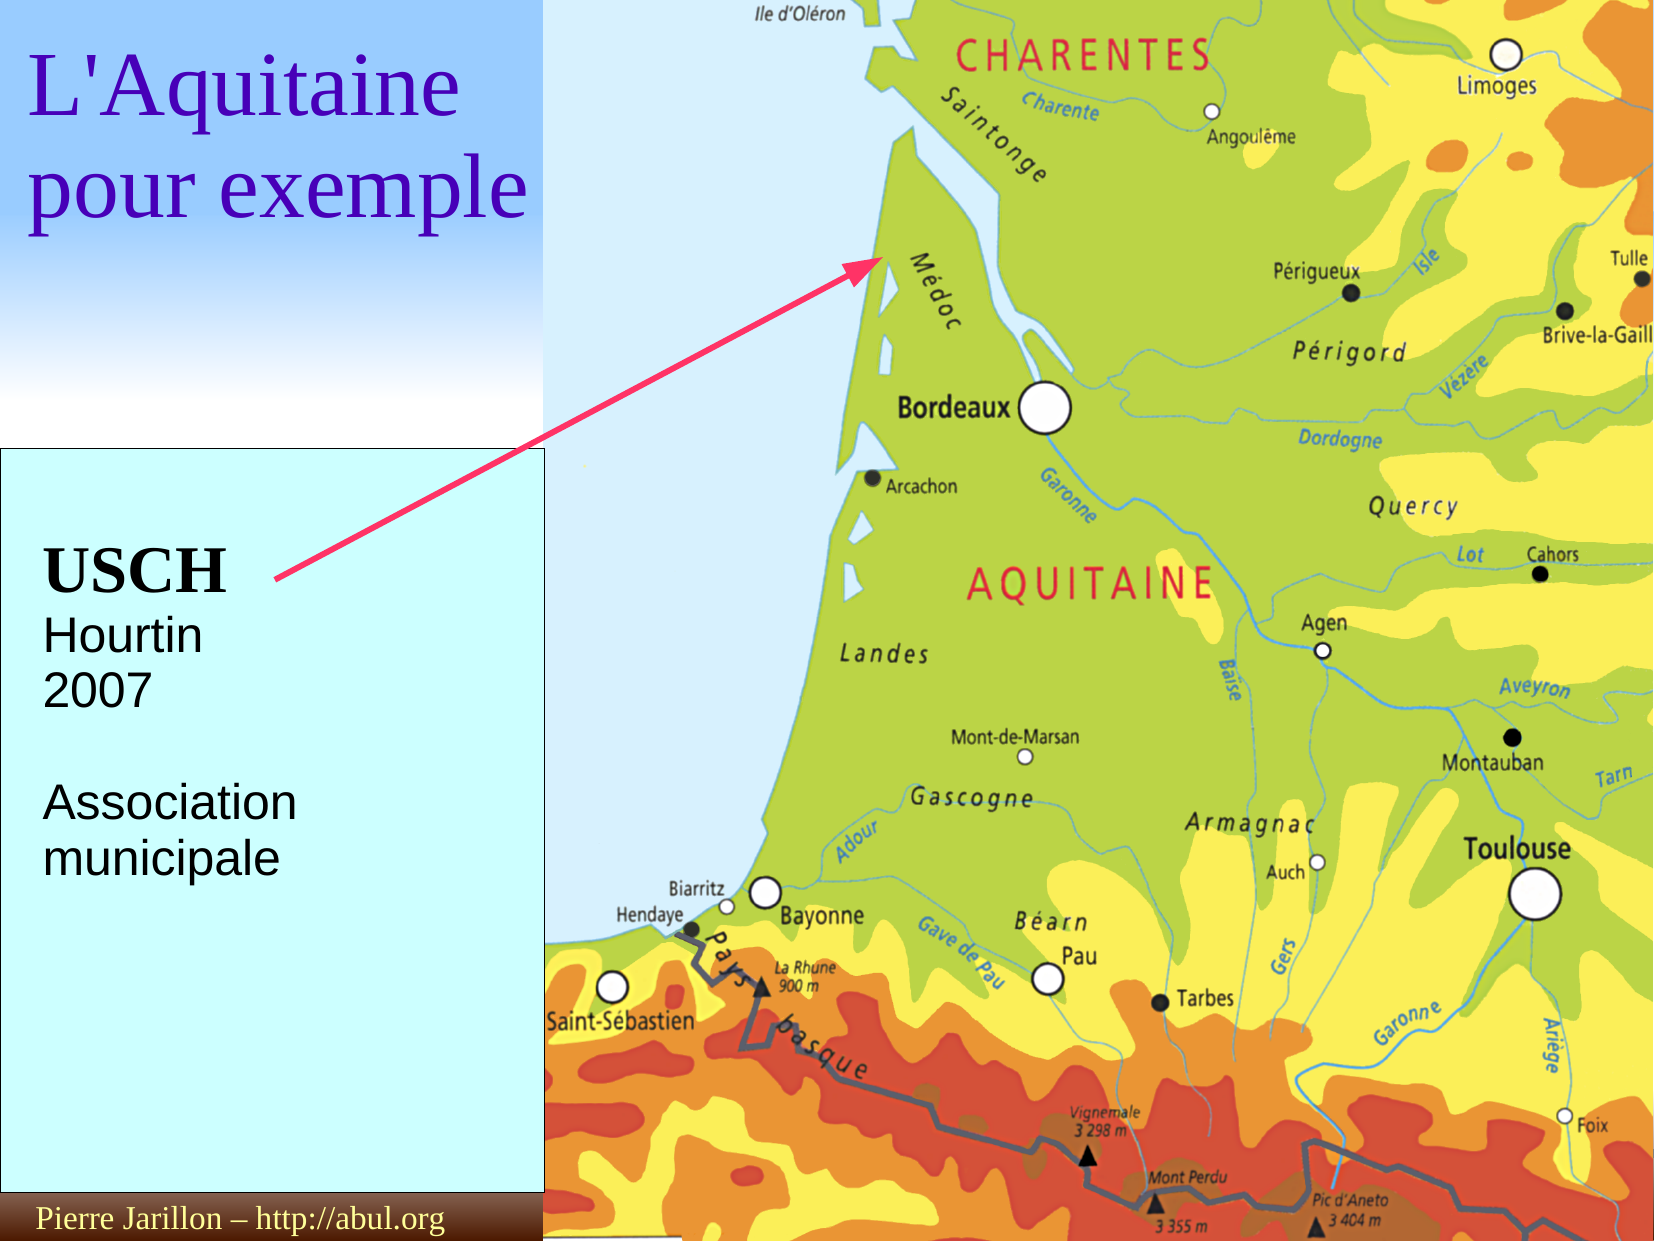

# L'Aquitaine pour exemple
USCH
Hourtin
2007
Association municipale